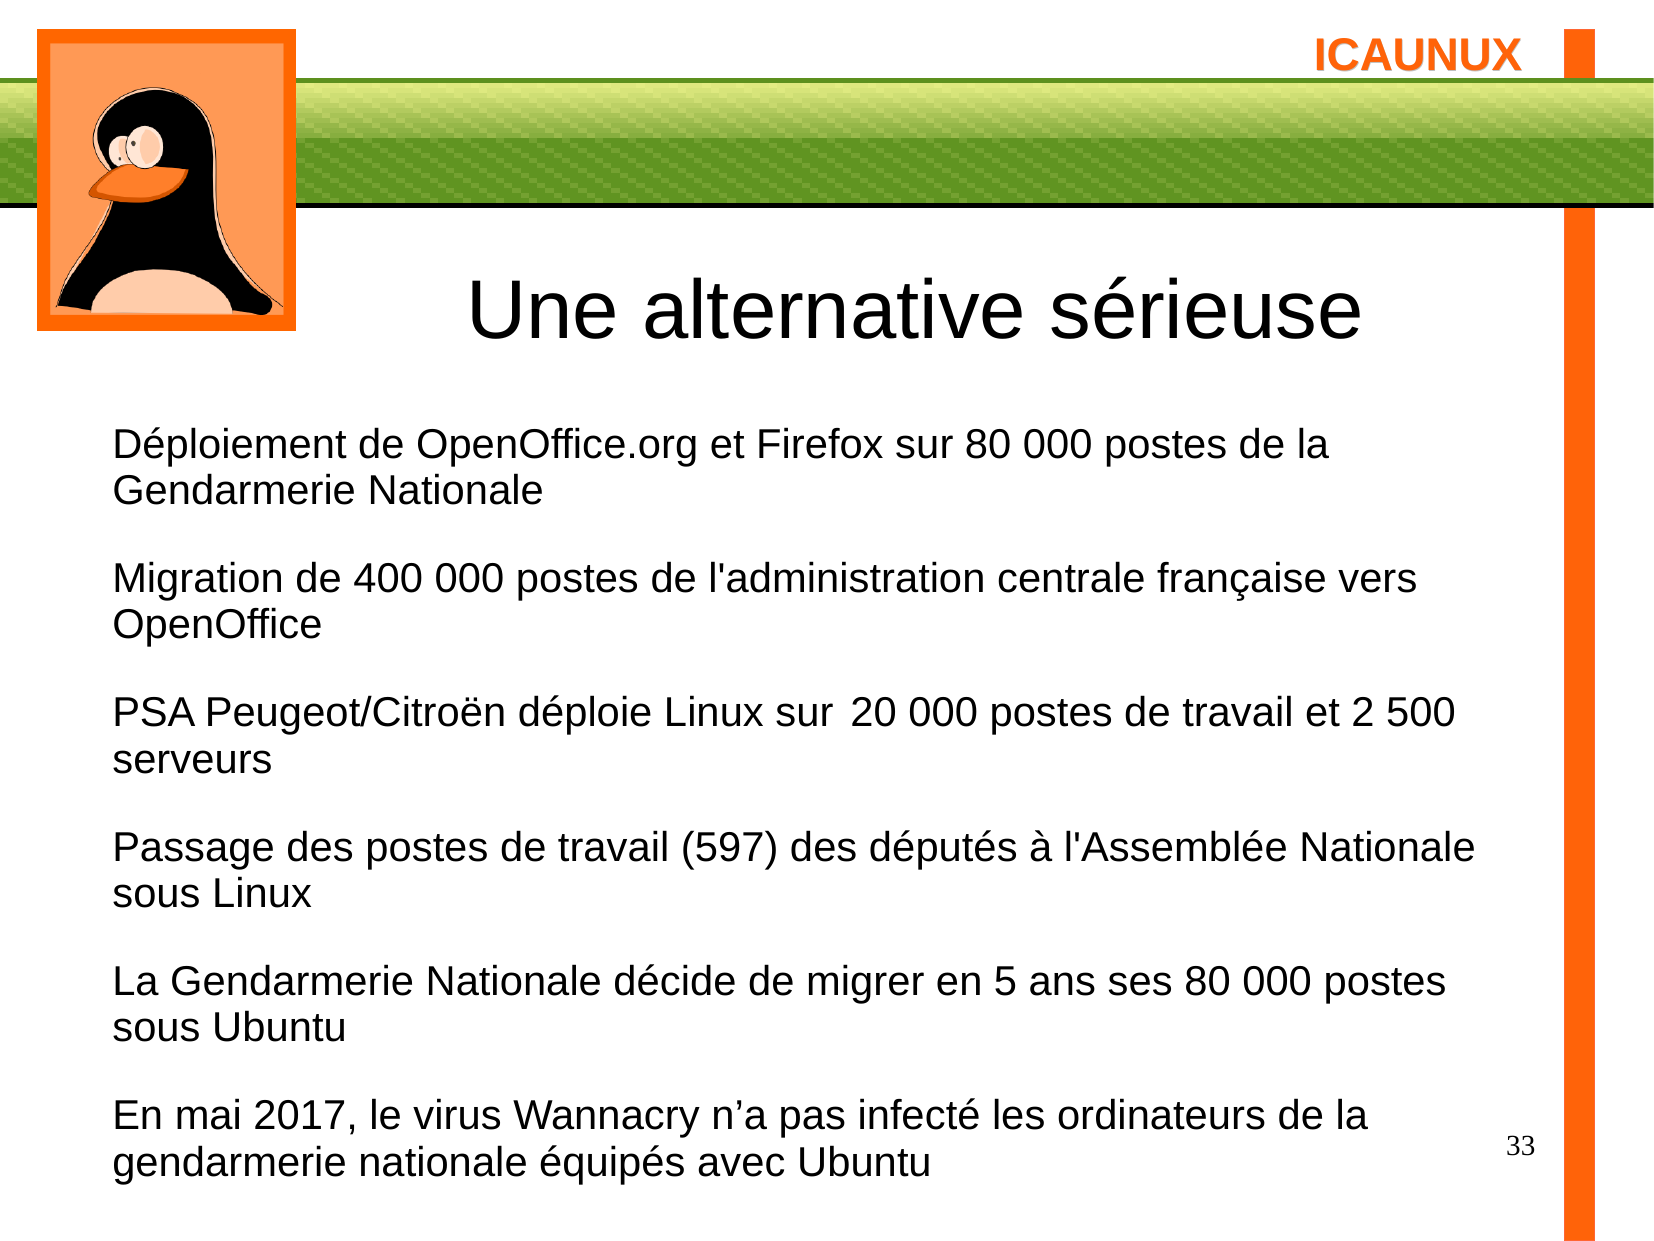

# Une alternative sérieuse
Déploiement de OpenOffice.org et Firefox sur 80 000 postes de la Gendarmerie Nationale
Migration de 400 000 postes de l'administration centrale française vers OpenOffice
PSA Peugeot/Citroën déploie Linux sur	20 000 postes de travail et 2 500 serveurs
Passage des postes de travail (597) des députés à l'Assemblée Nationale sous Linux
La Gendarmerie Nationale décide de migrer en 5 ans ses 80 000 postes sous Ubuntu
En mai 2017, le virus Wannacry n’a pas infecté les ordinateurs de la gendarmerie nationale équipés avec Ubuntu
33